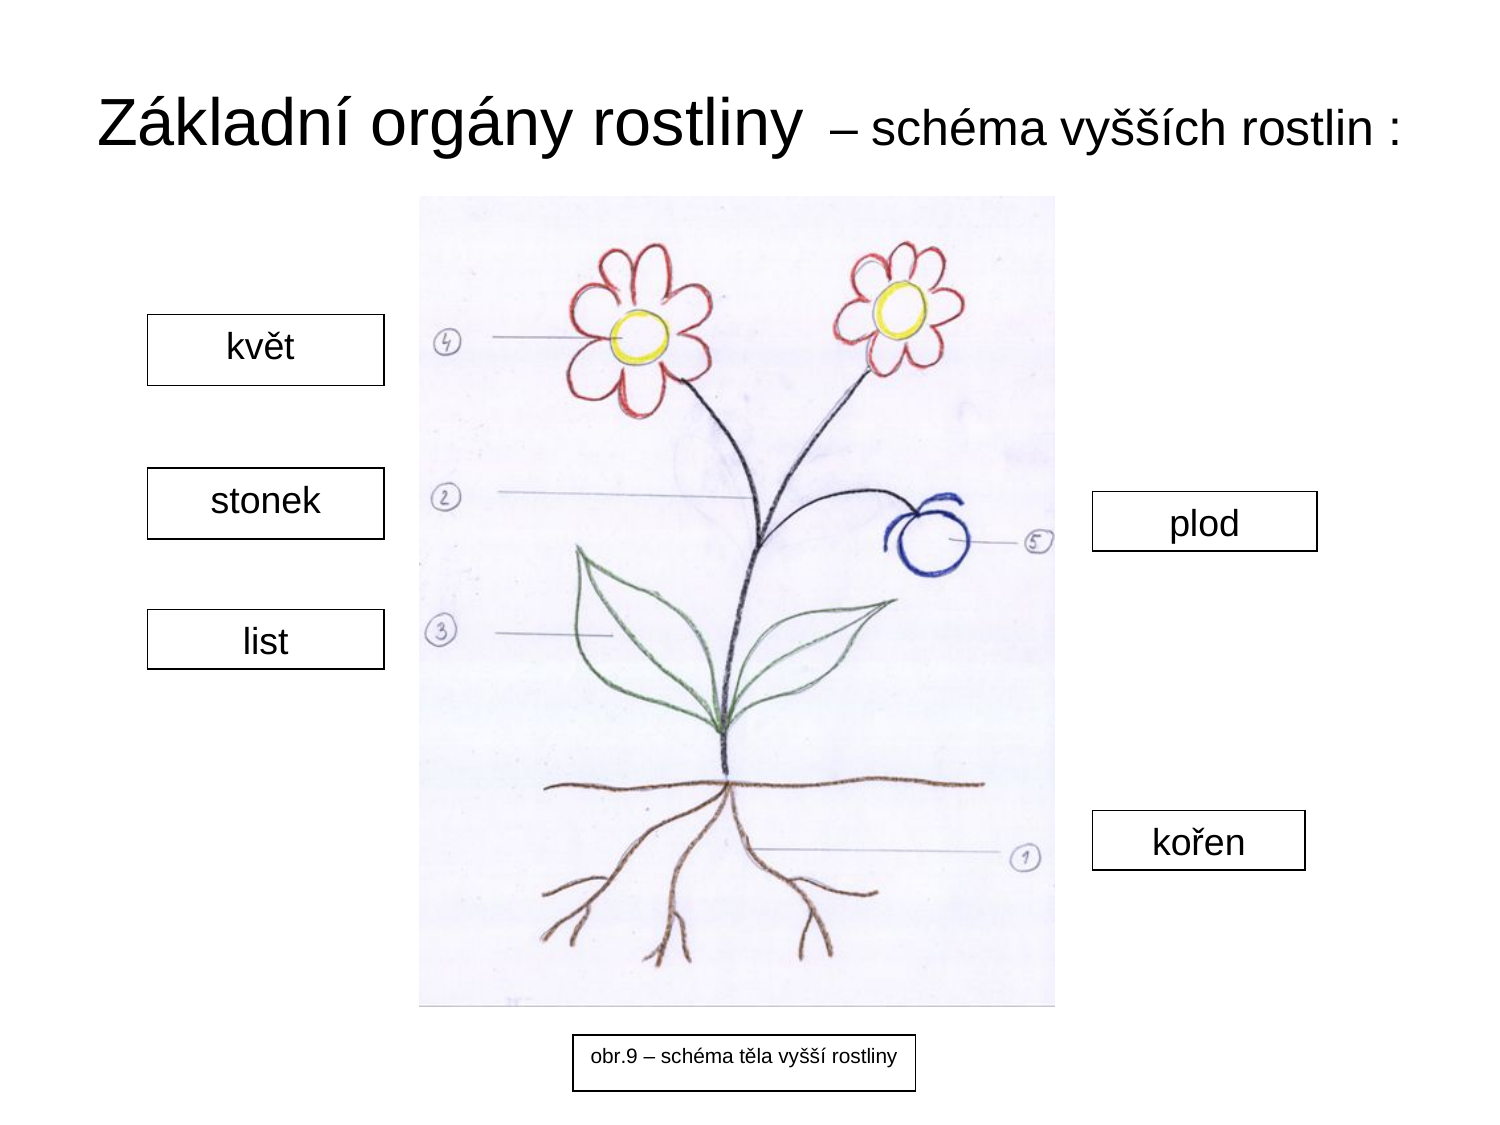

# Základní orgány rostliny – schéma vyšších rostlin :
květ
stonek
plod
list
kořen
obr.9 – schéma těla vyšší rostliny